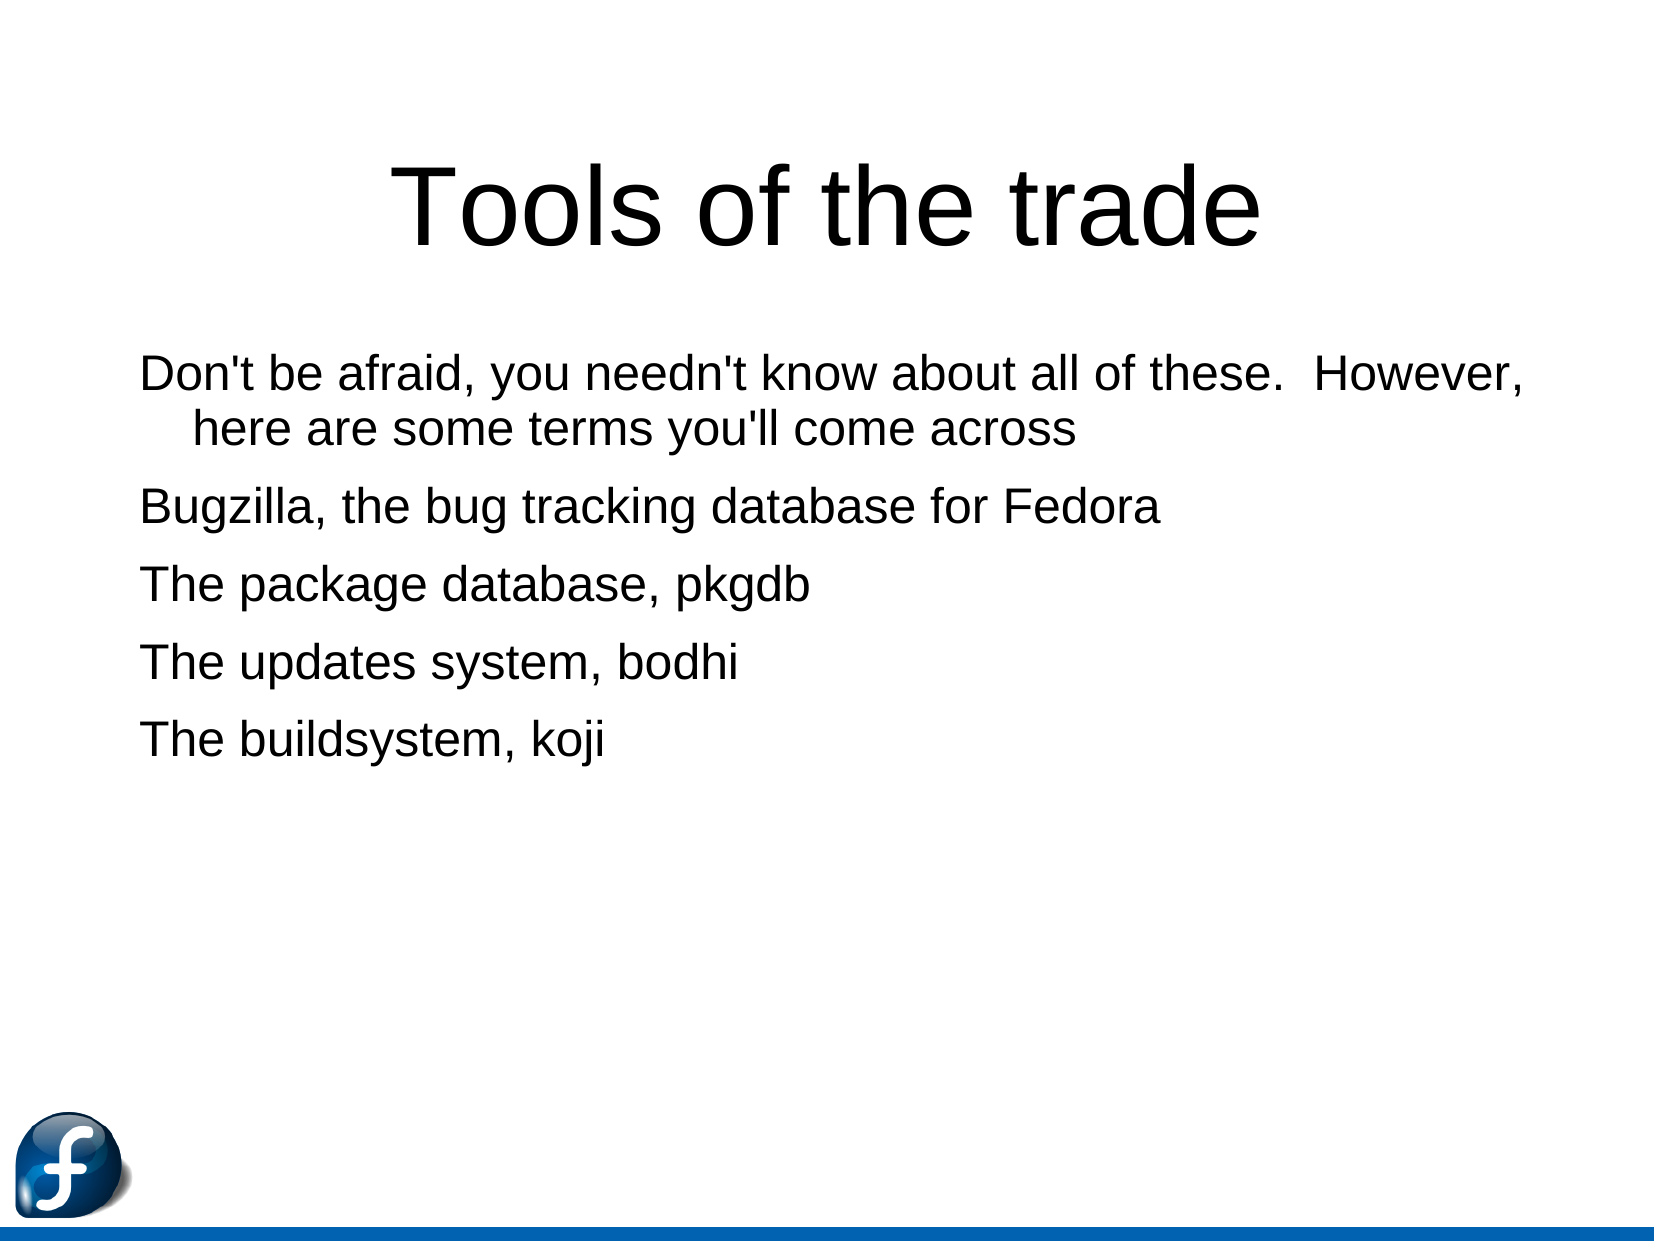

# Tools of the trade
Don't be afraid, you needn't know about all of these. However, here are some terms you'll come across
Bugzilla, the bug tracking database for Fedora
The package database, pkgdb
The updates system, bodhi
The buildsystem, koji